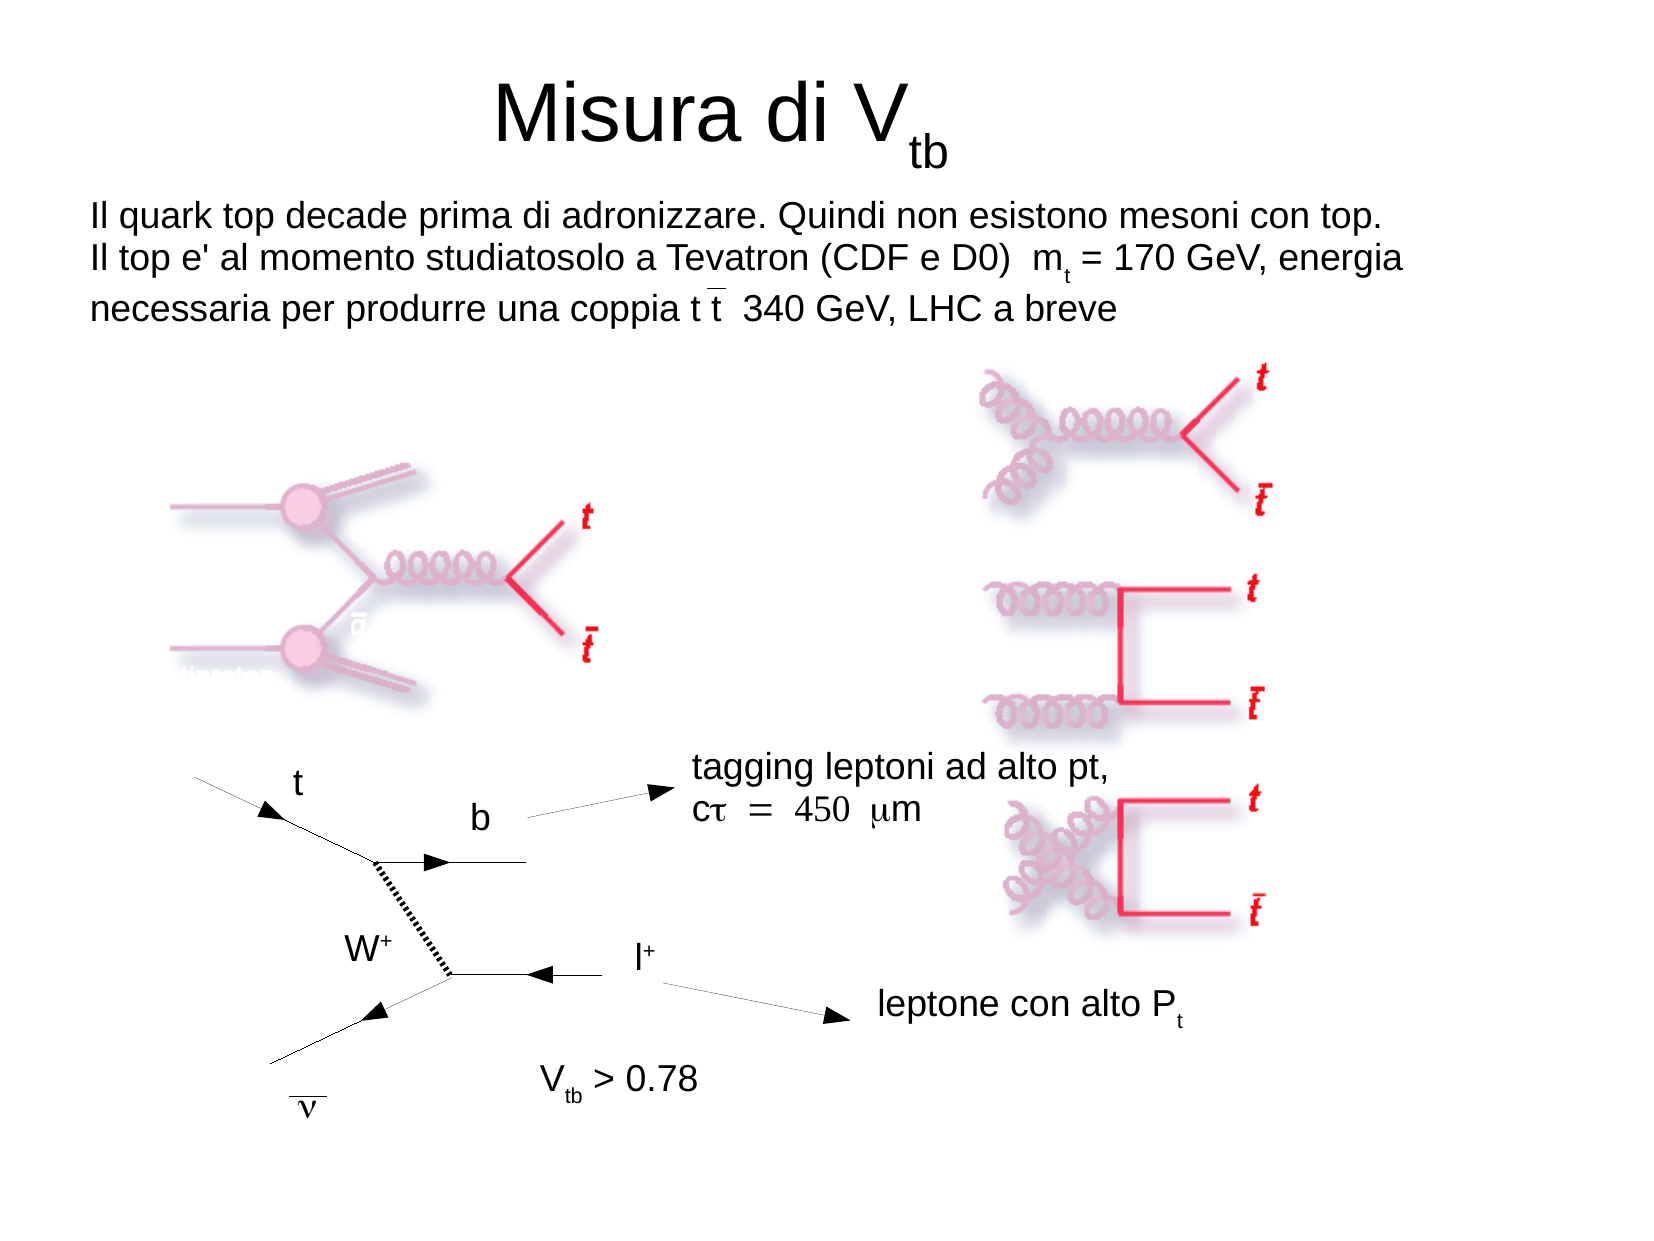

Misura di Vtb
Il quark top decade prima di adronizzare. Quindi non esistono mesoni con top.
Il top e' al momento studiatosolo a Tevatron (CDF e D0) mt = 170 GeV, energia necessaria per produrre una coppia t t 340 GeV, LHC a breve
tagging leptoni ad alto pt,
ct = 450 mm
t
b
W+
l+
leptone con alto Pt
Vtb > 0.78
n